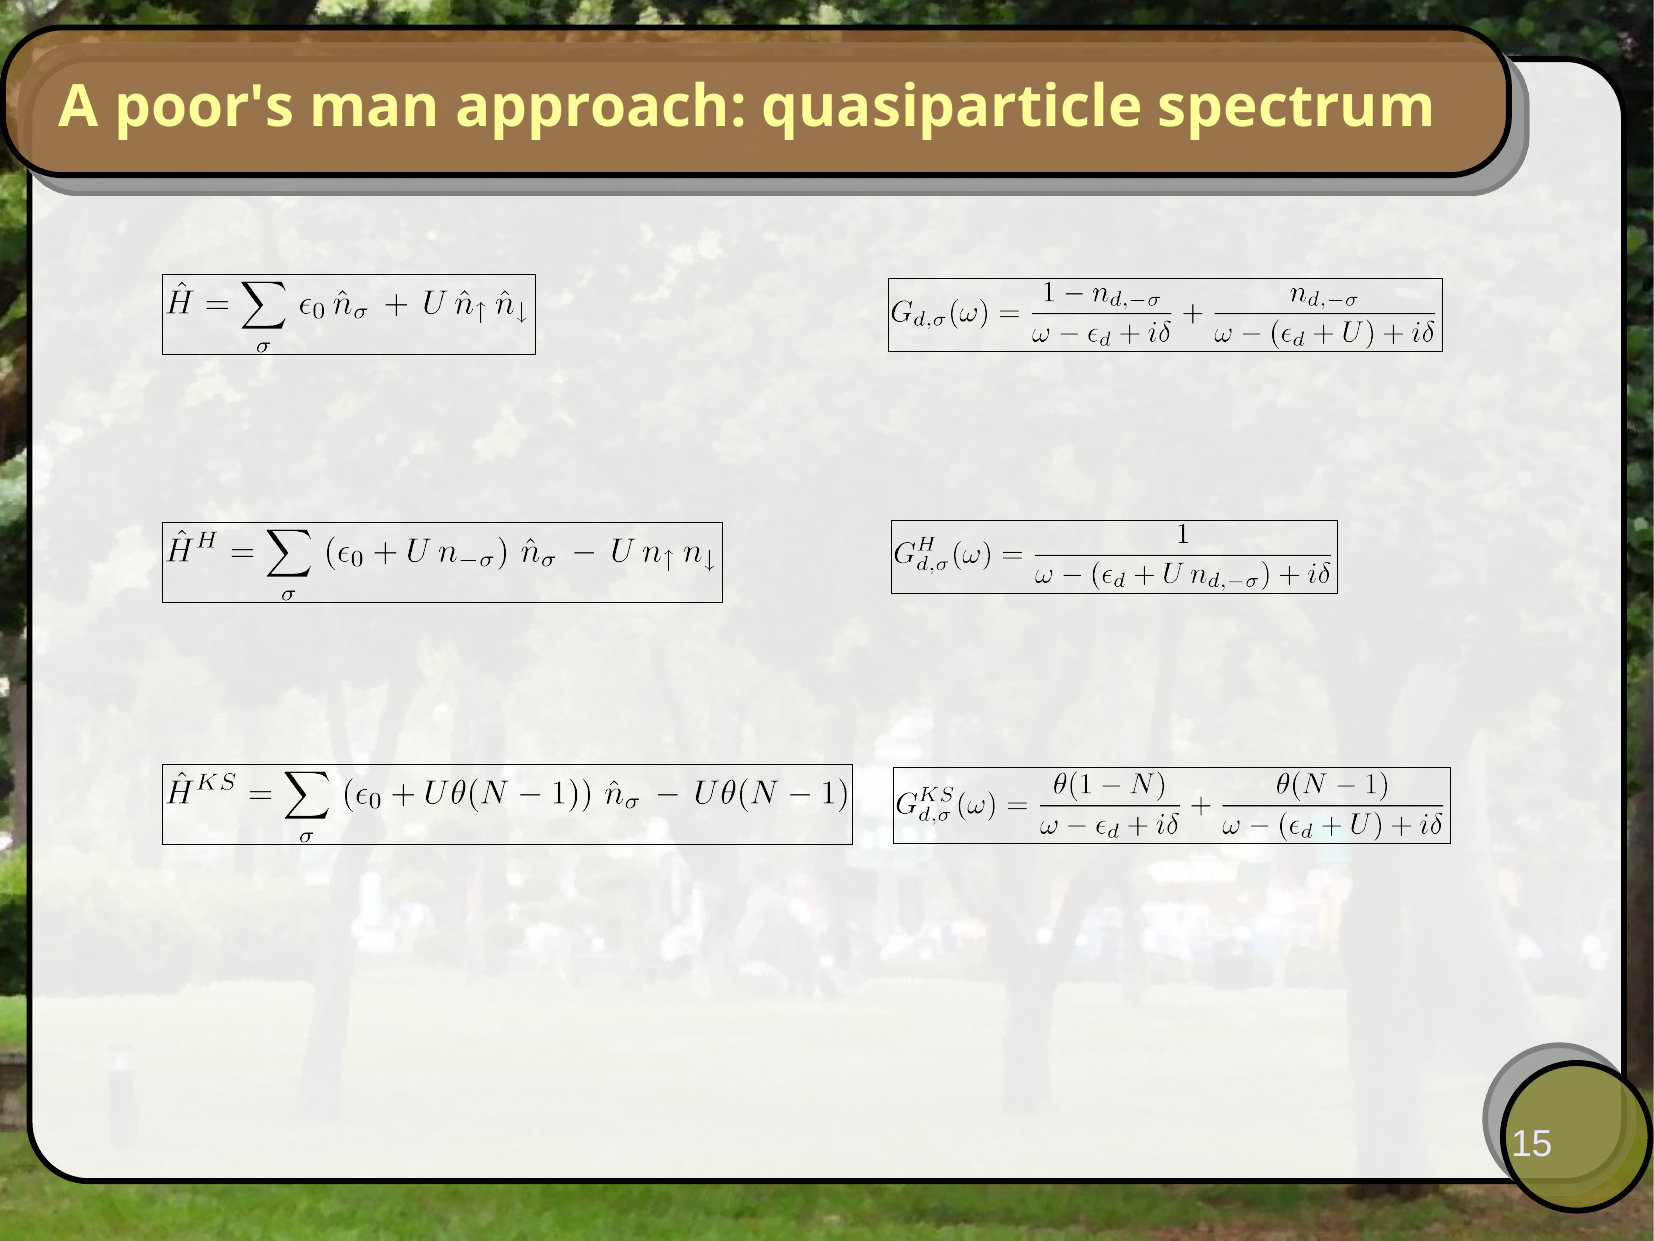

# A poor's man approach: quasiparticle spectrum
15